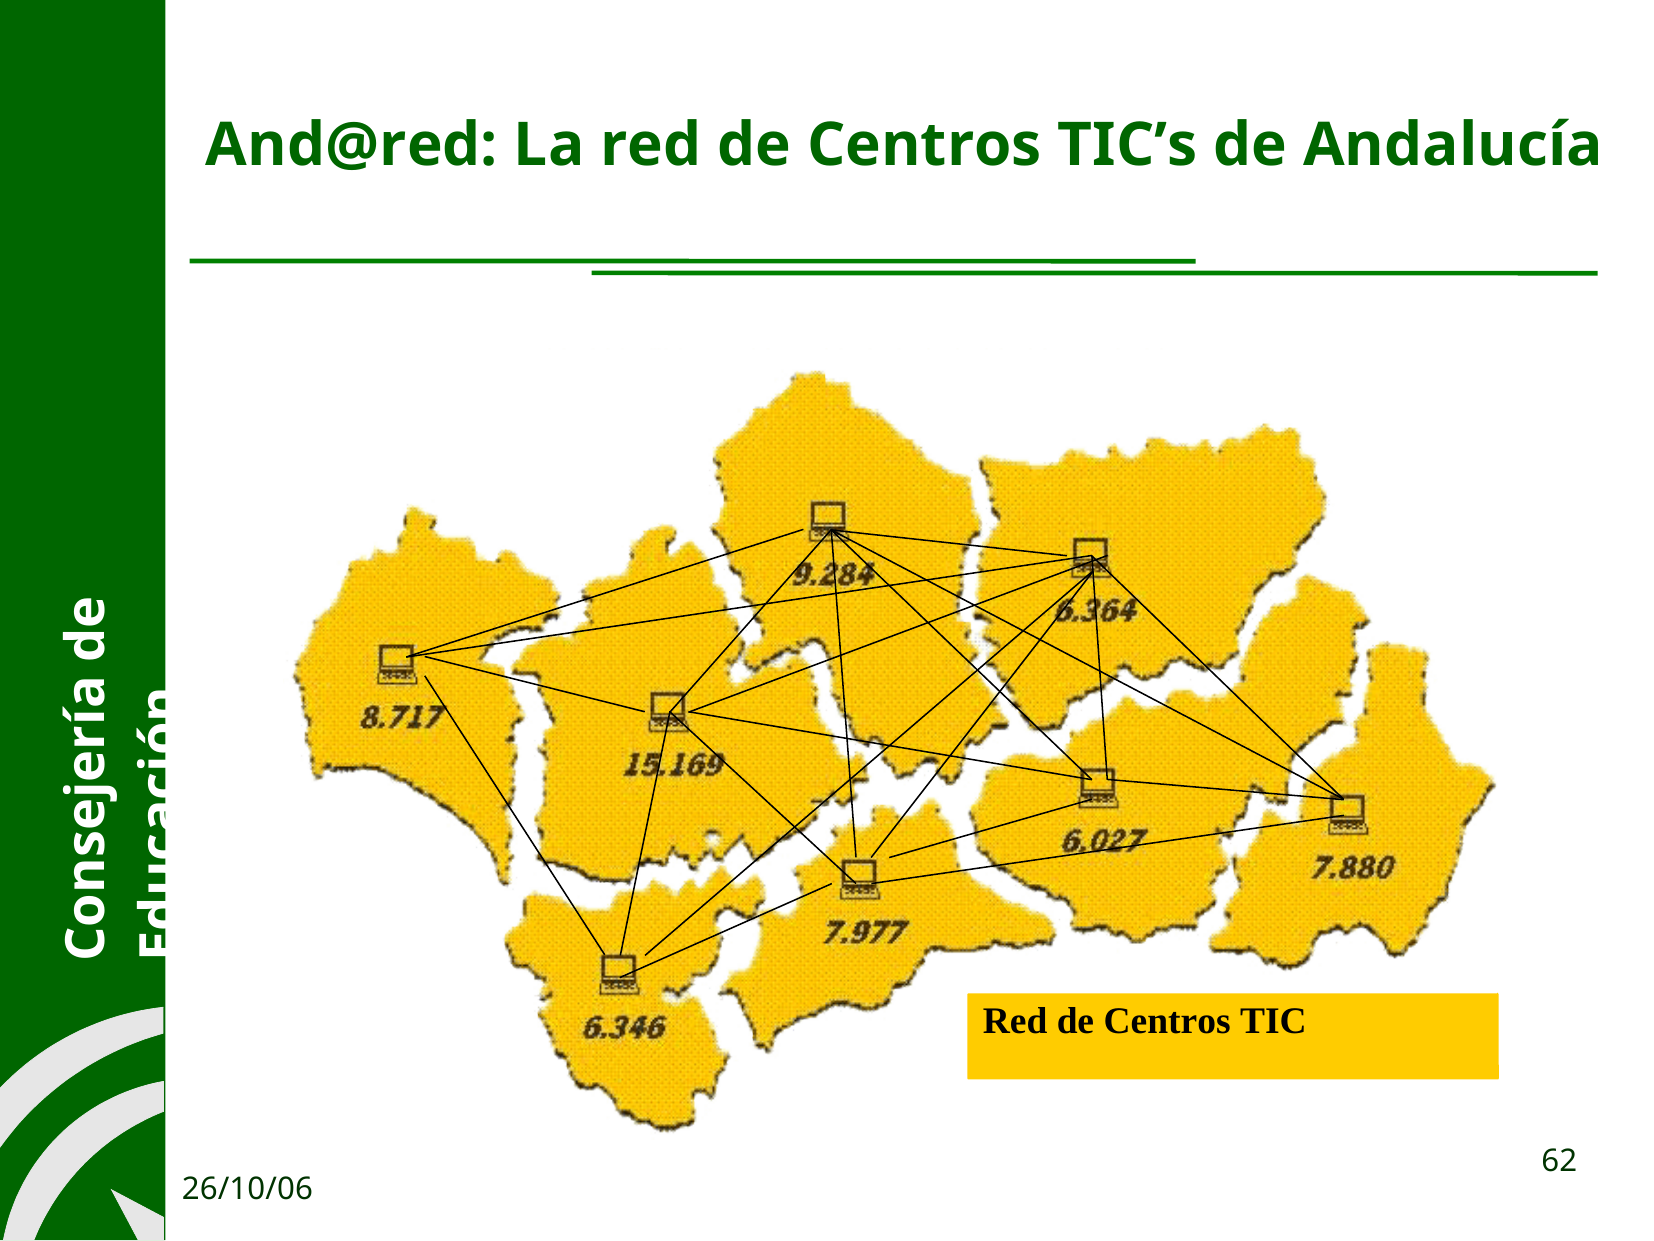

# And@red: La red de Centros TIC’s de Andalucía
Red de Centros TIC
62